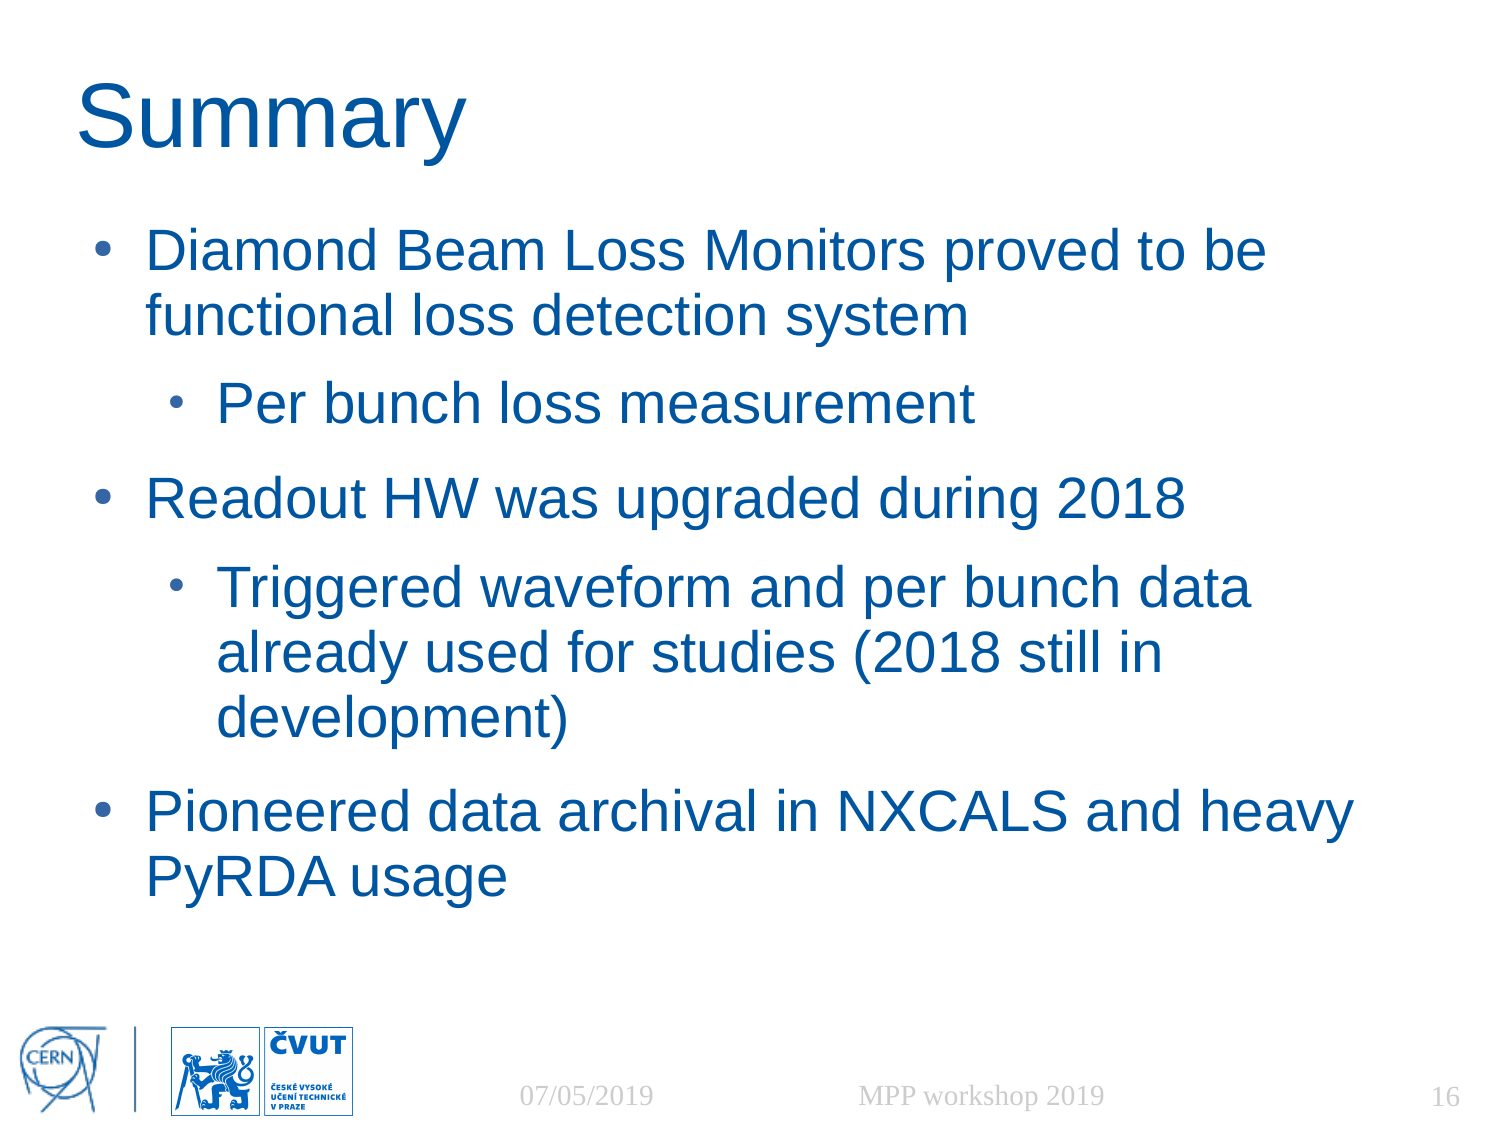

# Summary
Diamond Beam Loss Monitors proved to be functional loss detection system
Per bunch loss measurement
Readout HW was upgraded during 2018
Triggered waveform and per bunch data already used for studies (2018 still in development)
Pioneered data archival in NXCALS and heavy PyRDA usage